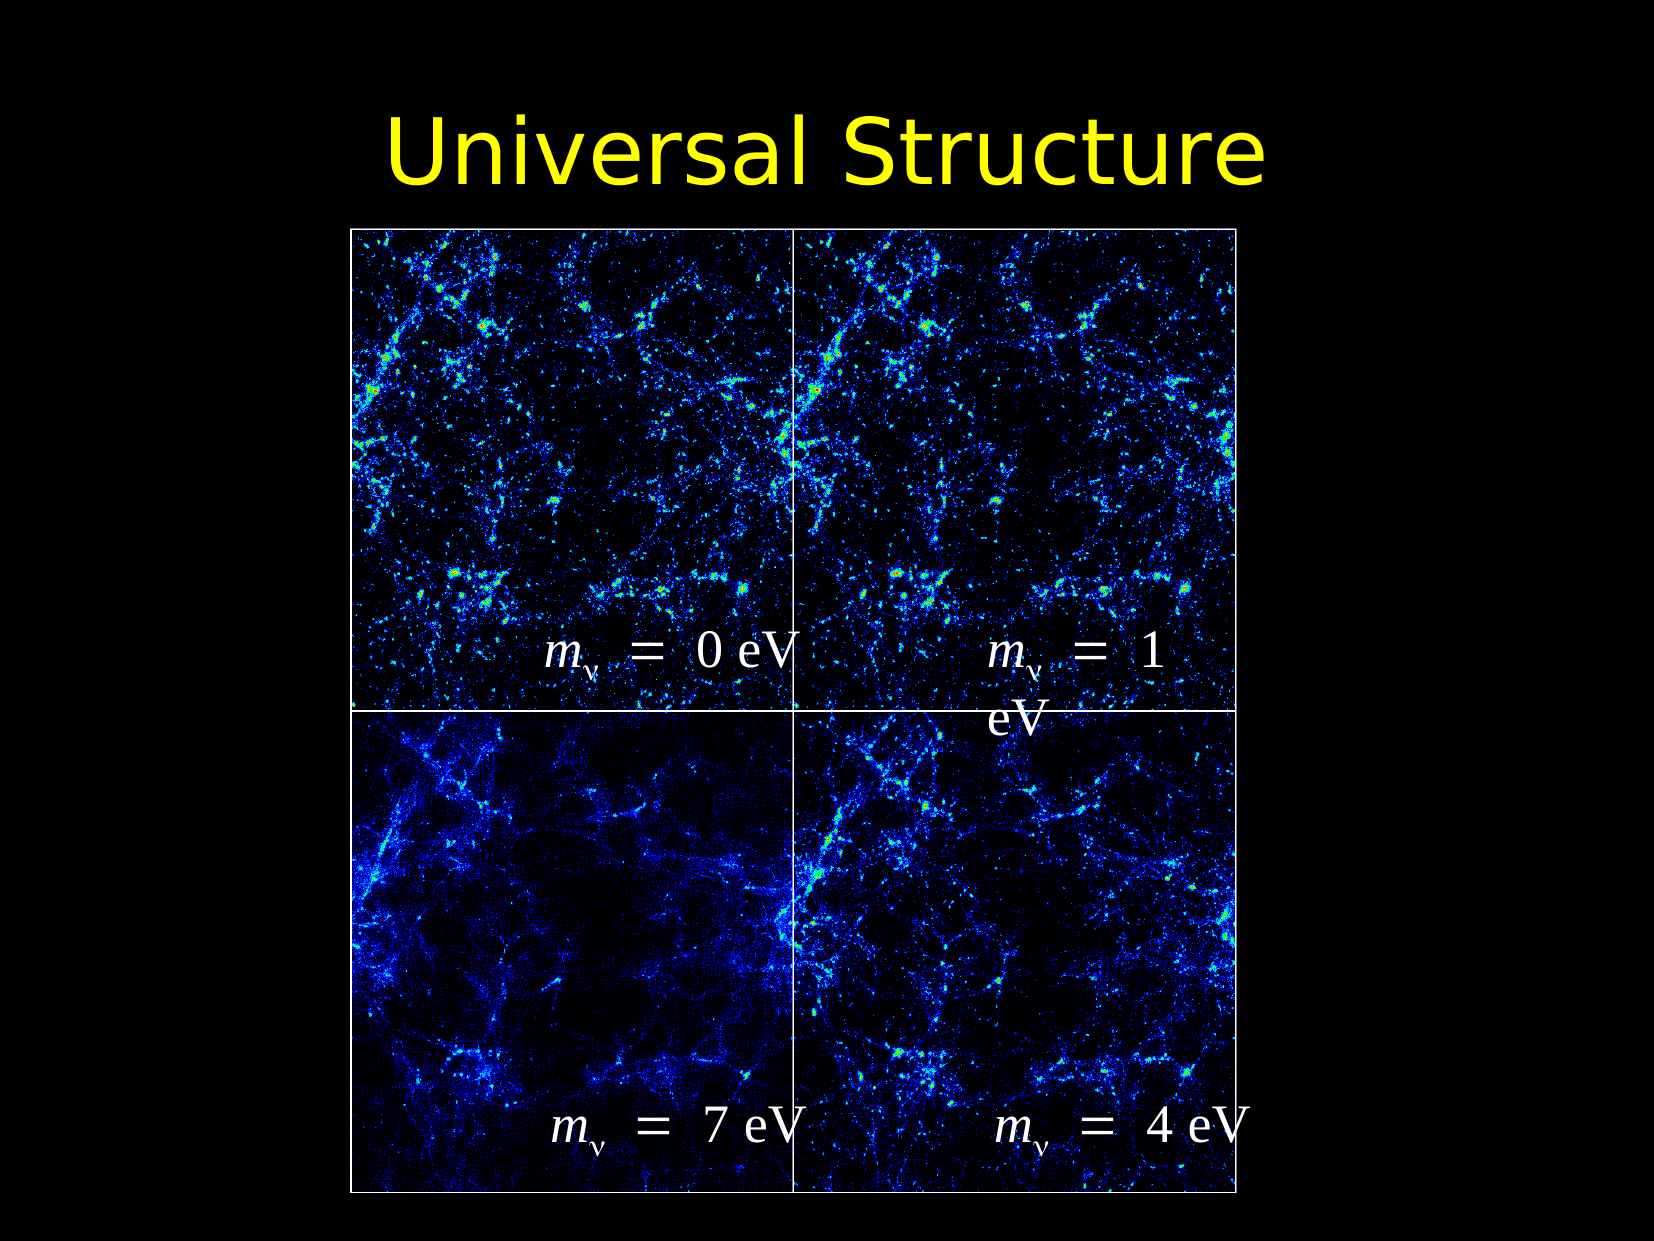

# Universal Structure
m eV
m eV
m eV
m eV